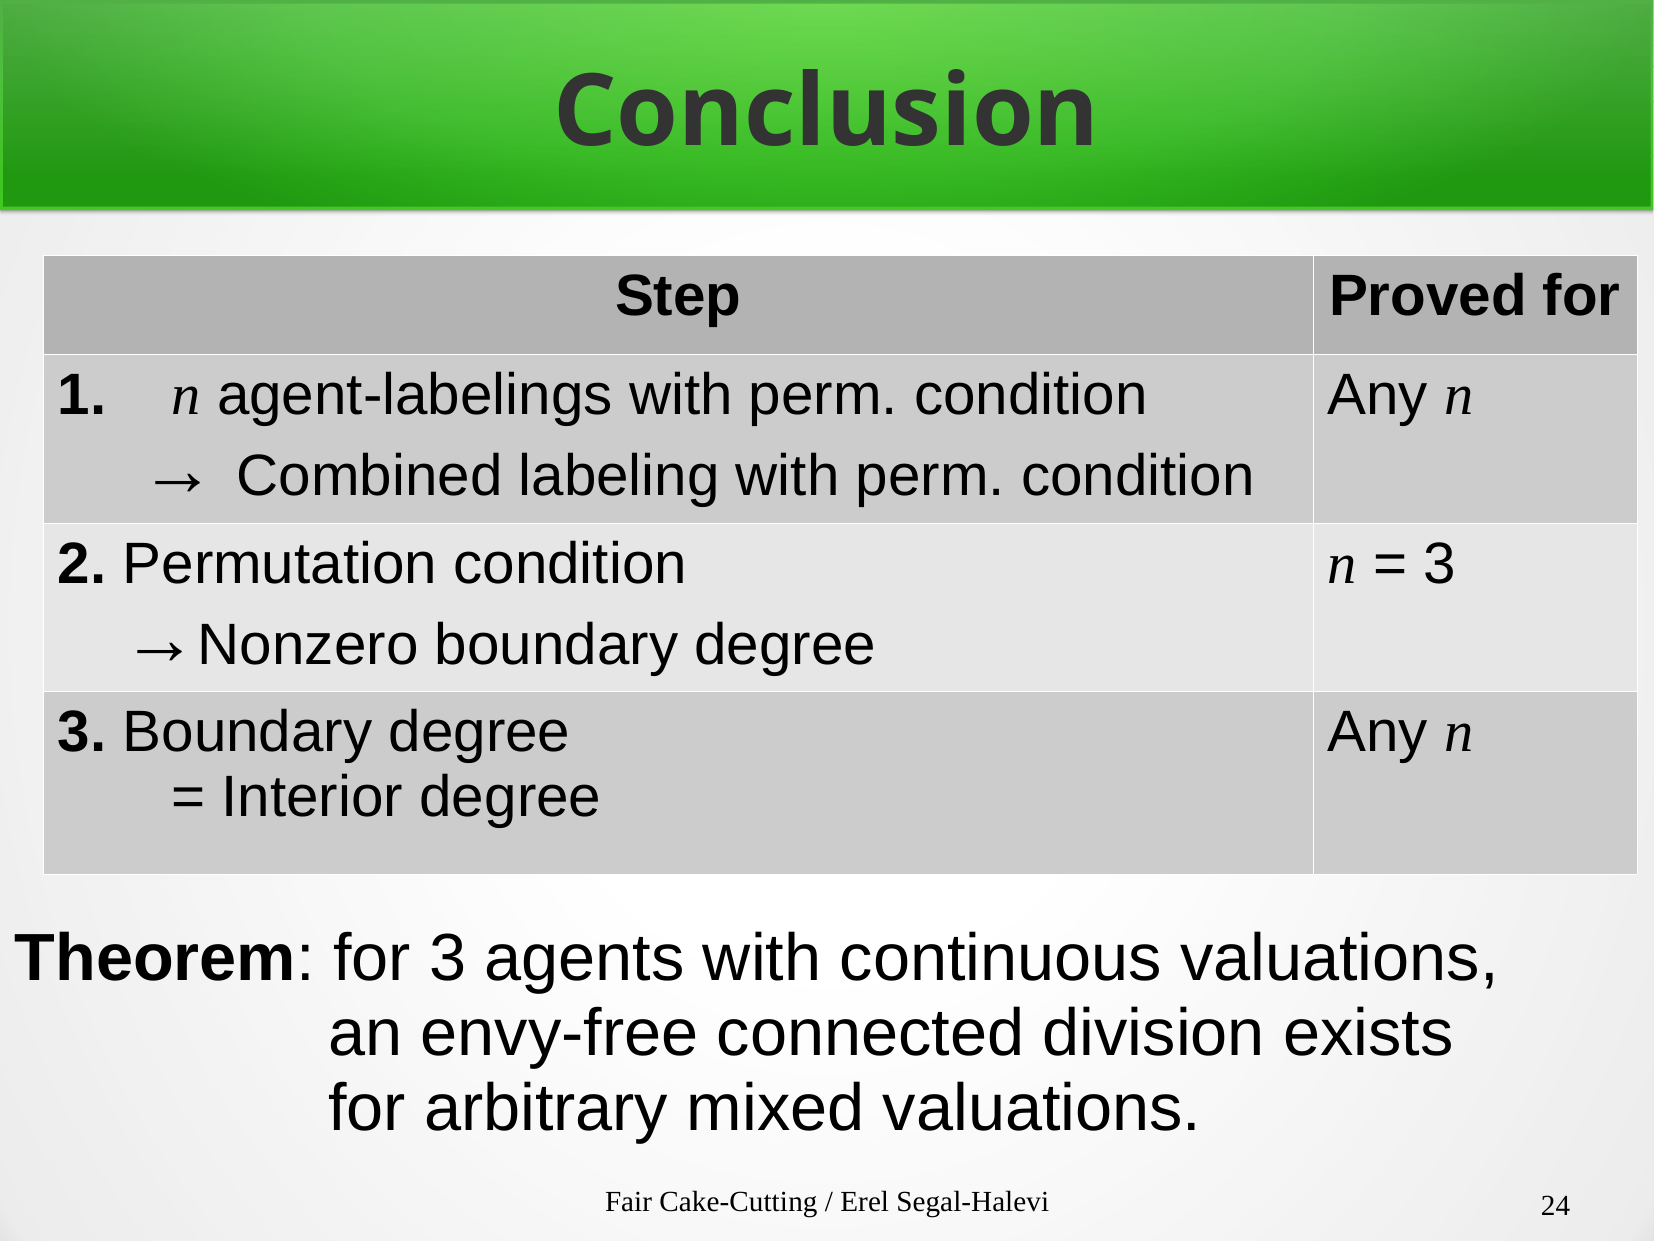

# Conclusion
| Step | Proved for |
| --- | --- |
| 1. n agent-labelings with perm. condition → Combined labeling with perm. condition | Any n |
| 2. Permutation condition →Nonzero boundary degree | n = 3 |
| 3. Boundary degree = Interior degree | Any n |
Theorem: for 3 agents with continuous valuations,
 an envy-free connected division exists
 for arbitrary mixed valuations.
Fair Cake-Cutting / Erel Segal-Halevi
24